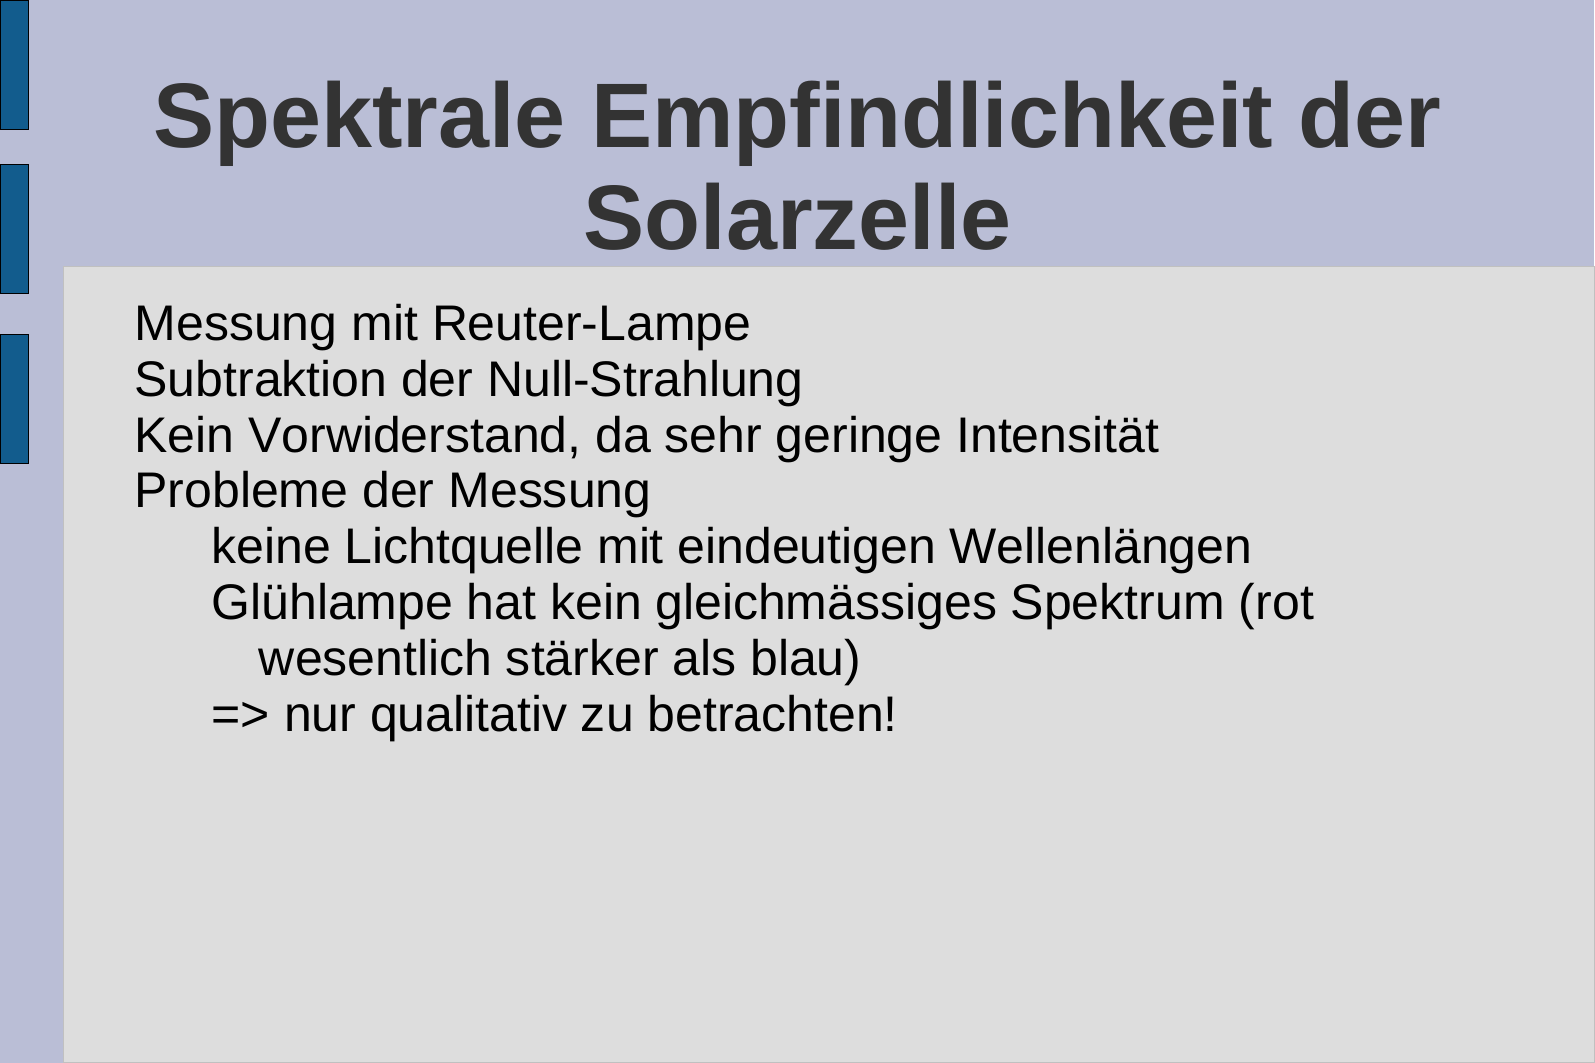

# Spektrale Empfindlichkeit der Solarzelle
Messung mit Reuter-Lampe
Subtraktion der Null-Strahlung
Kein Vorwiderstand, da sehr geringe Intensität
Probleme der Messung
keine Lichtquelle mit eindeutigen Wellenlängen
Glühlampe hat kein gleichmässiges Spektrum (rot wesentlich stärker als blau)
=> nur qualitativ zu betrachten!